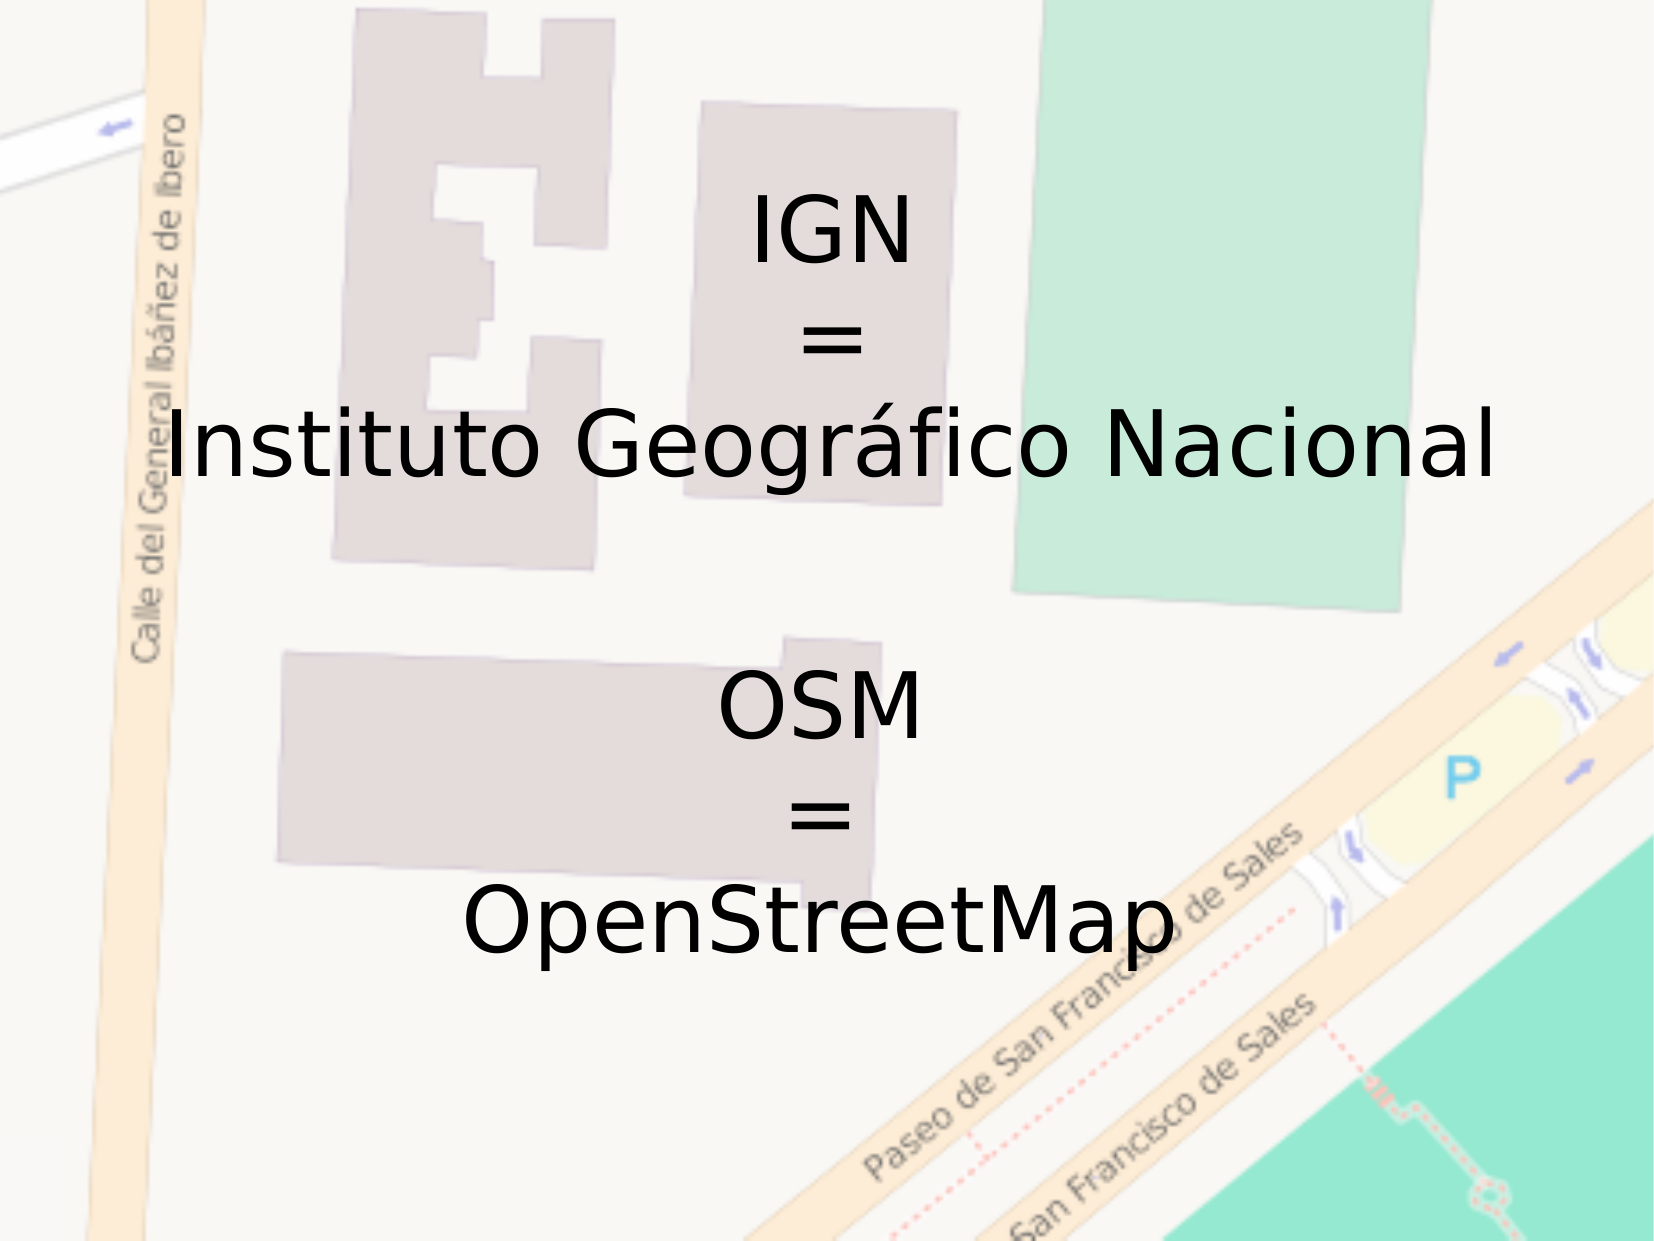

# IGN = Instituto Geográfico Nacional
OSM
=
OpenStreetMap